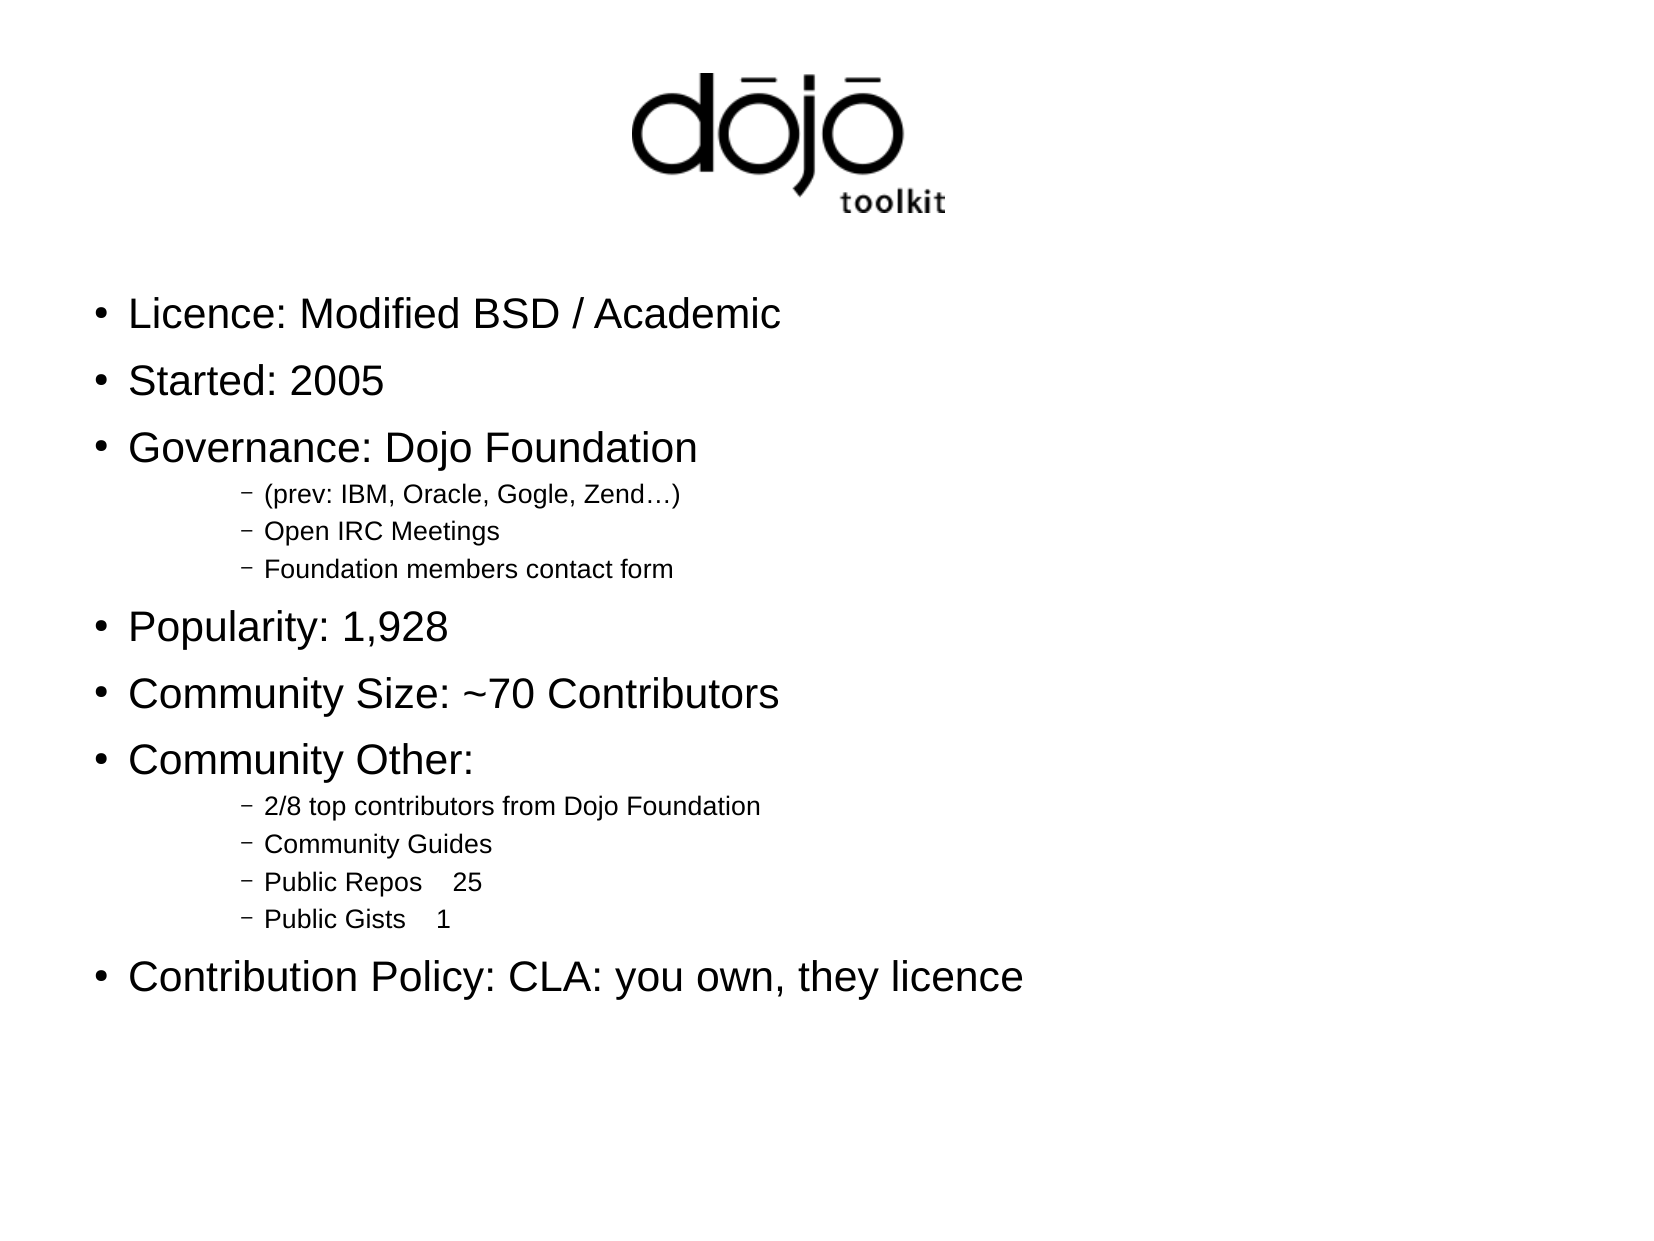

# Licence: Modified BSD / Academic
Started: 2005
Governance: Dojo Foundation
(prev: IBM, Oracle, Gogle, Zend…)
Open IRC Meetings
Foundation members contact form
Popularity: 1,928
Community Size: ~70 Contributors
Community Other:
2/8 top contributors from Dojo Foundation
Community Guides
Public Repos 25
Public Gists 1
Contribution Policy: CLA: you own, they licence